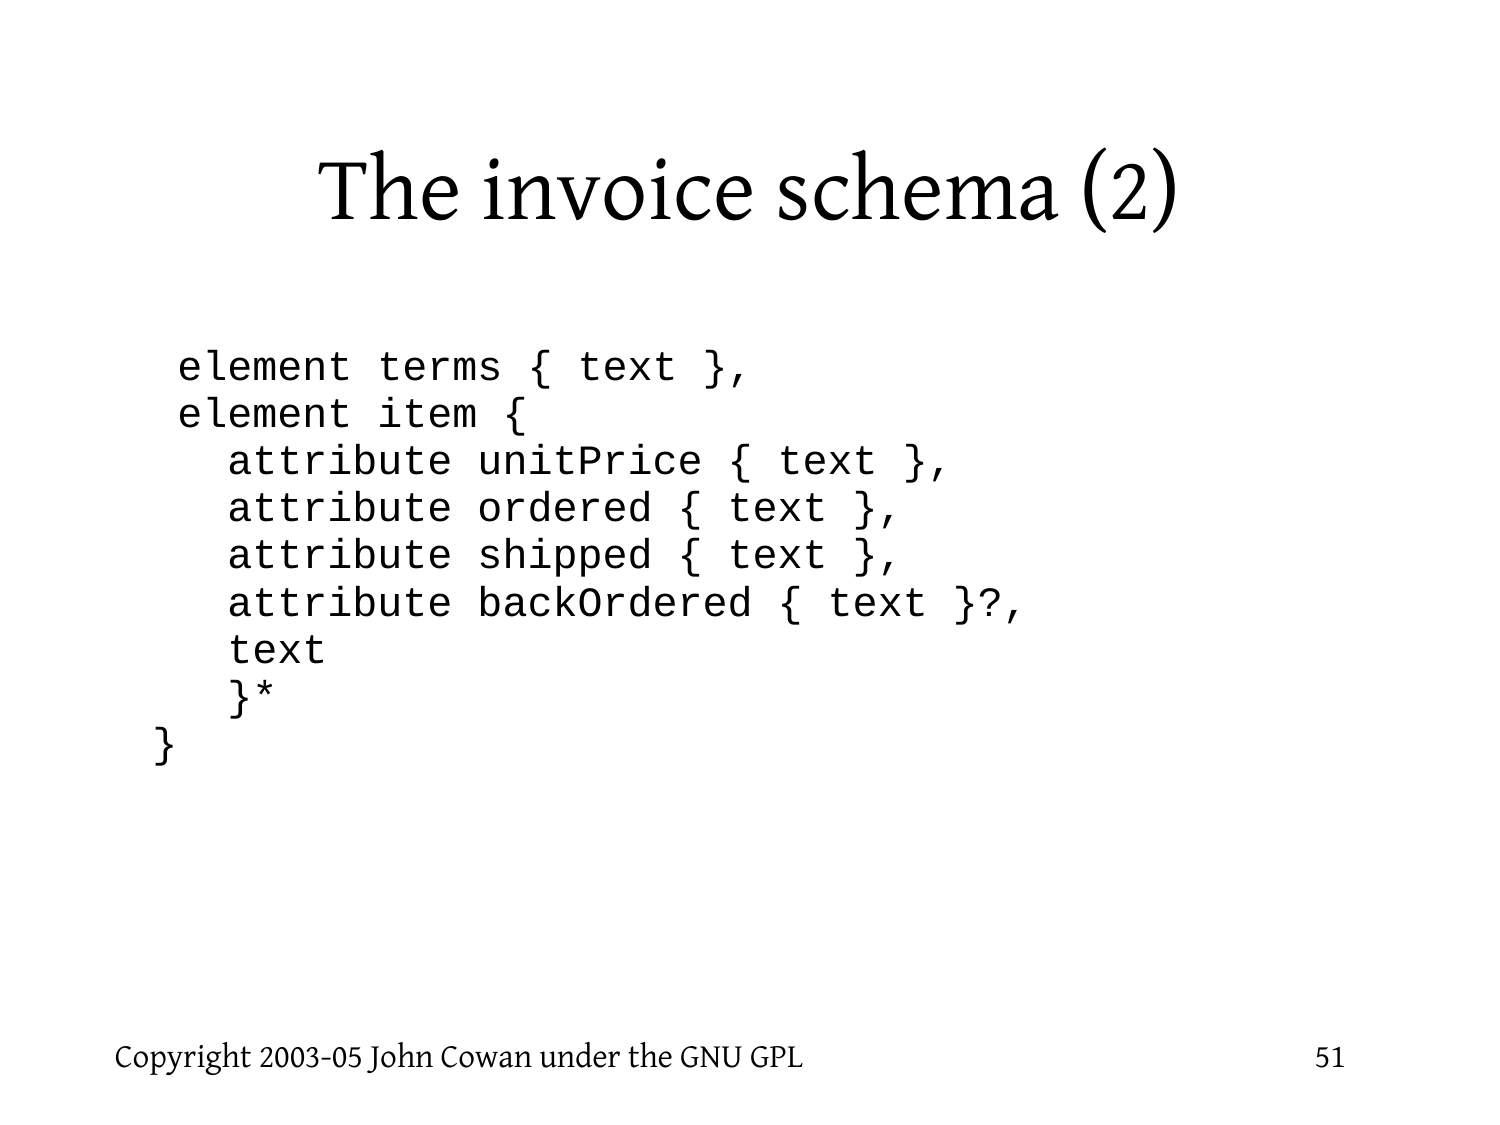

# The invoice schema (2)
 element terms { text },
 element item {
 attribute unitPrice { text },
 attribute ordered { text },
 attribute shipped { text },
 attribute backOrdered { text }?,
 text
 }*
 }